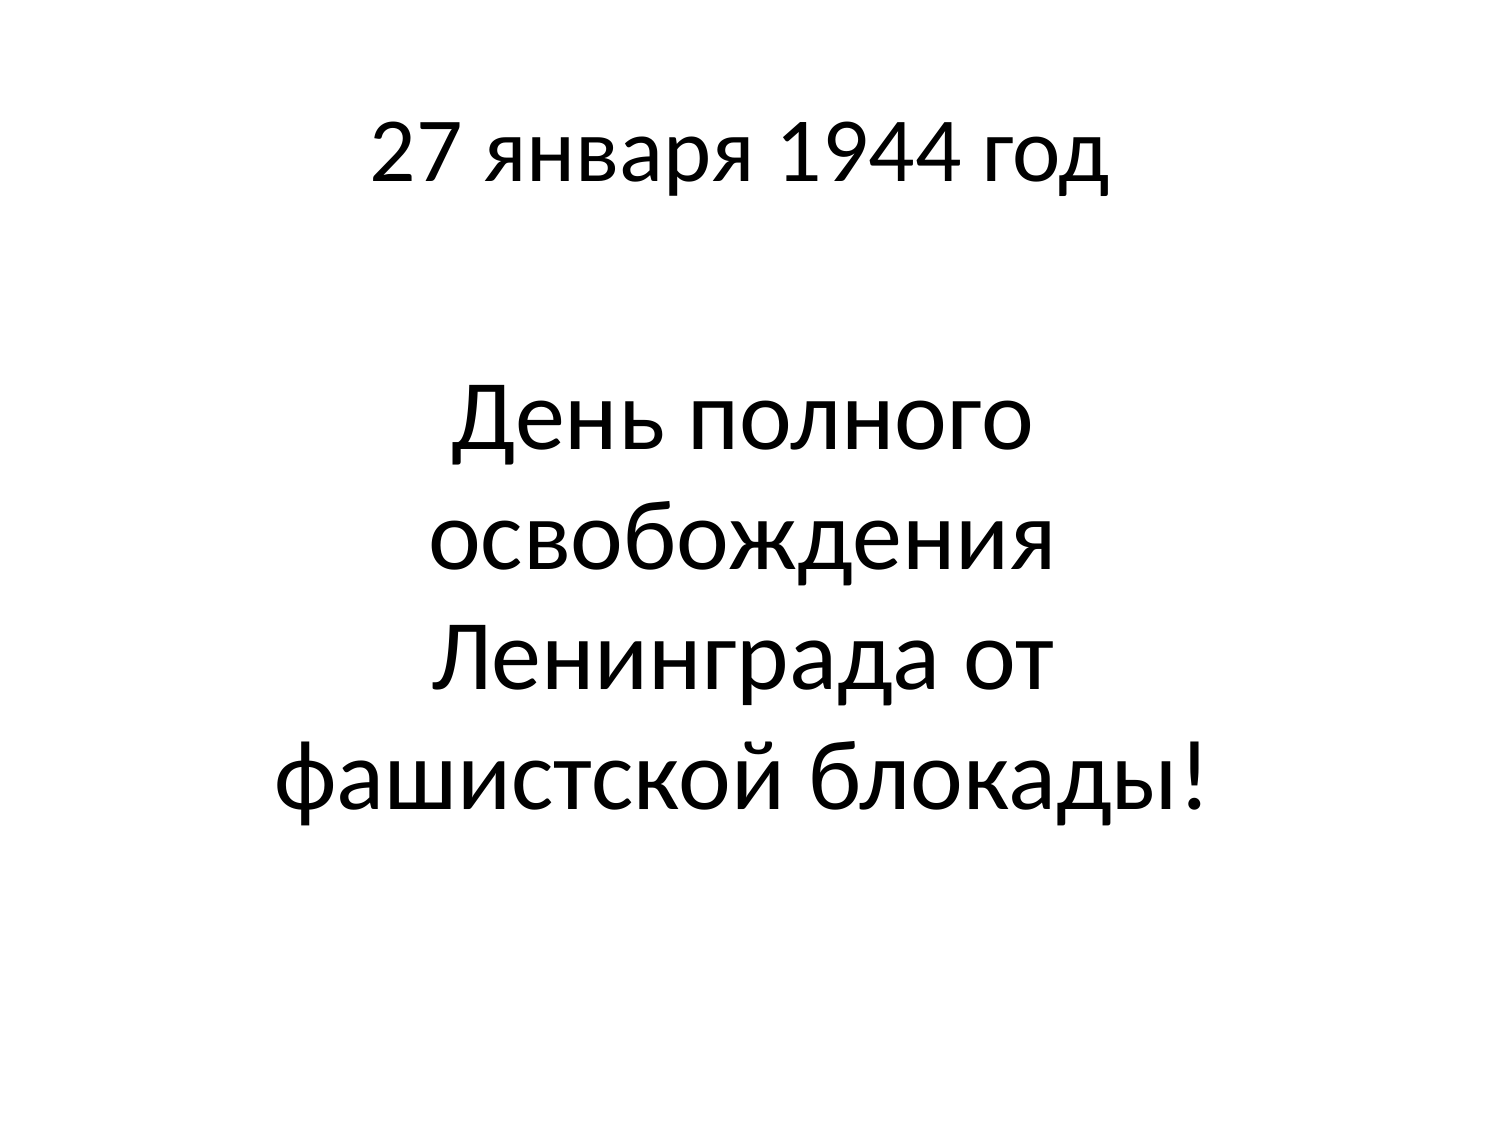

# 27 января 1944 год
День полного освобождения Ленинграда от фашистской блокады!